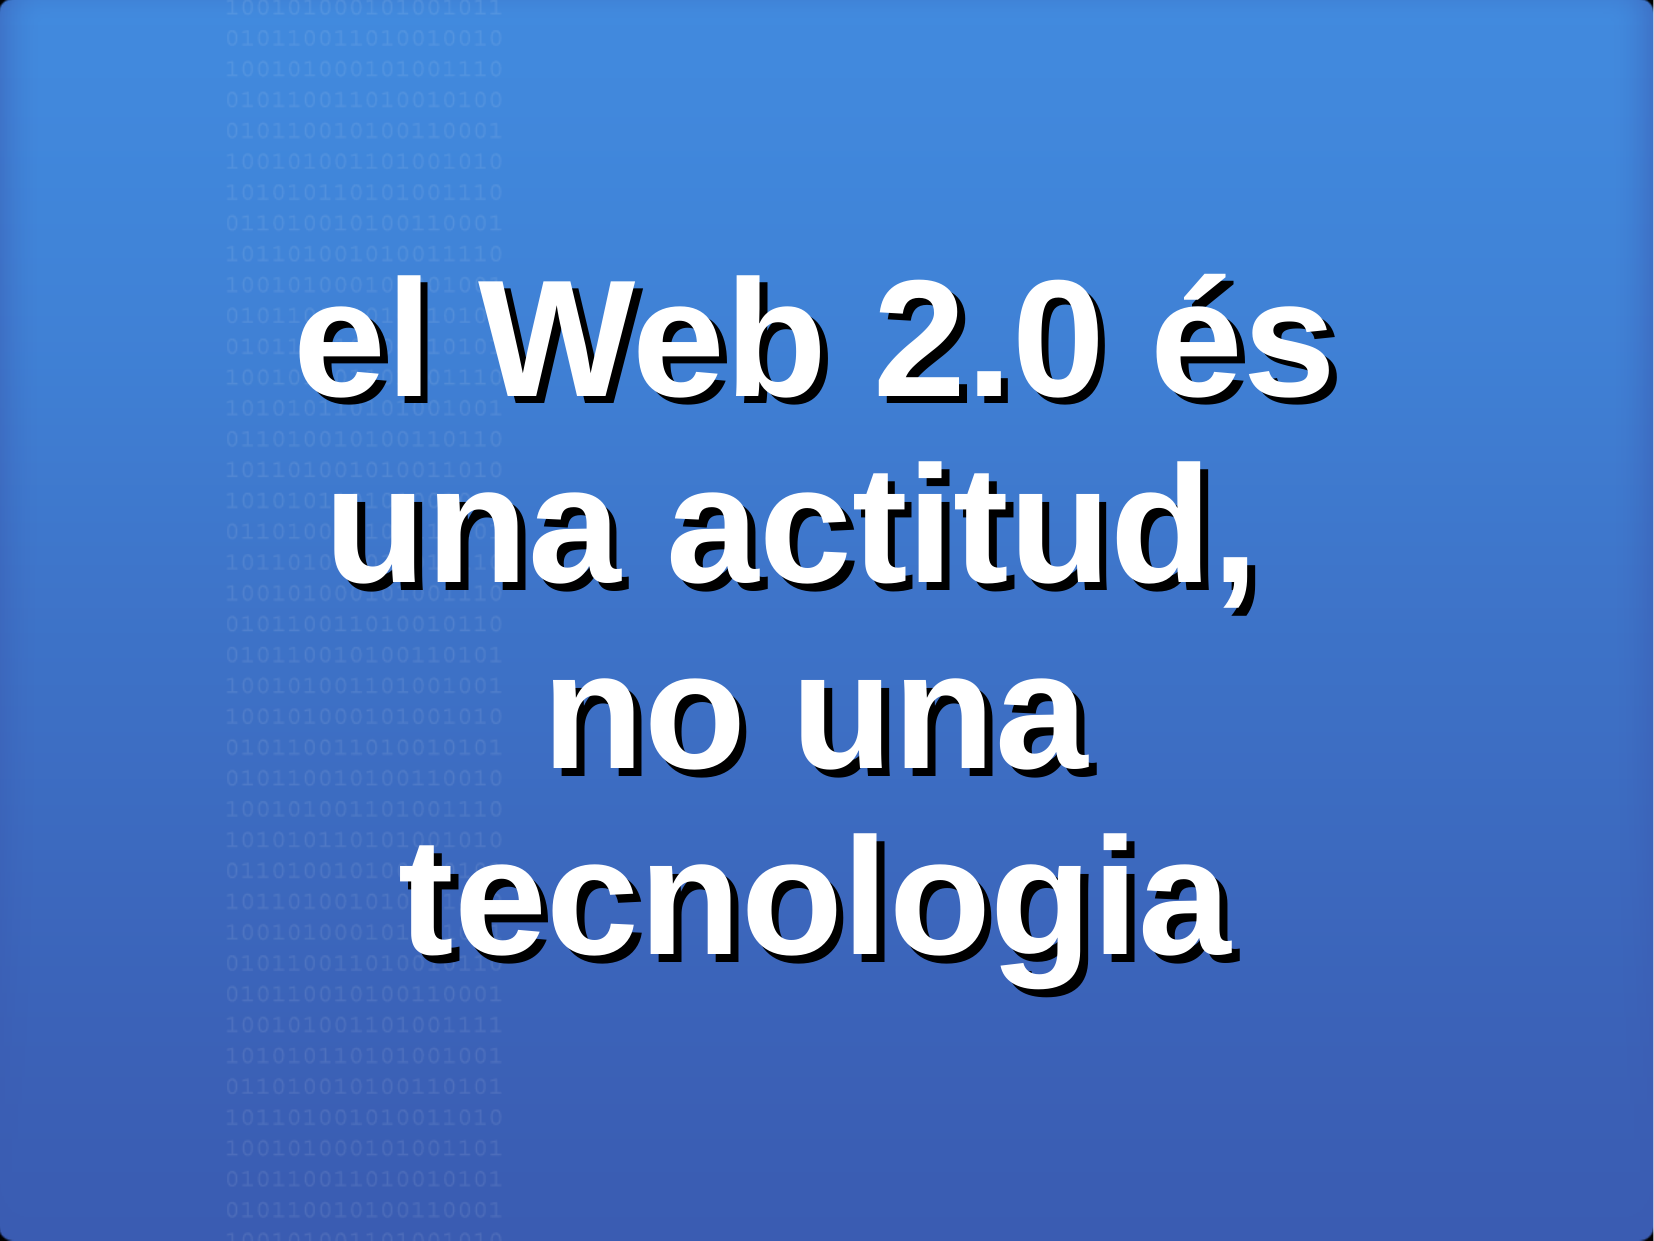

el Web 2.0 és una actitud,
no una tecnologia